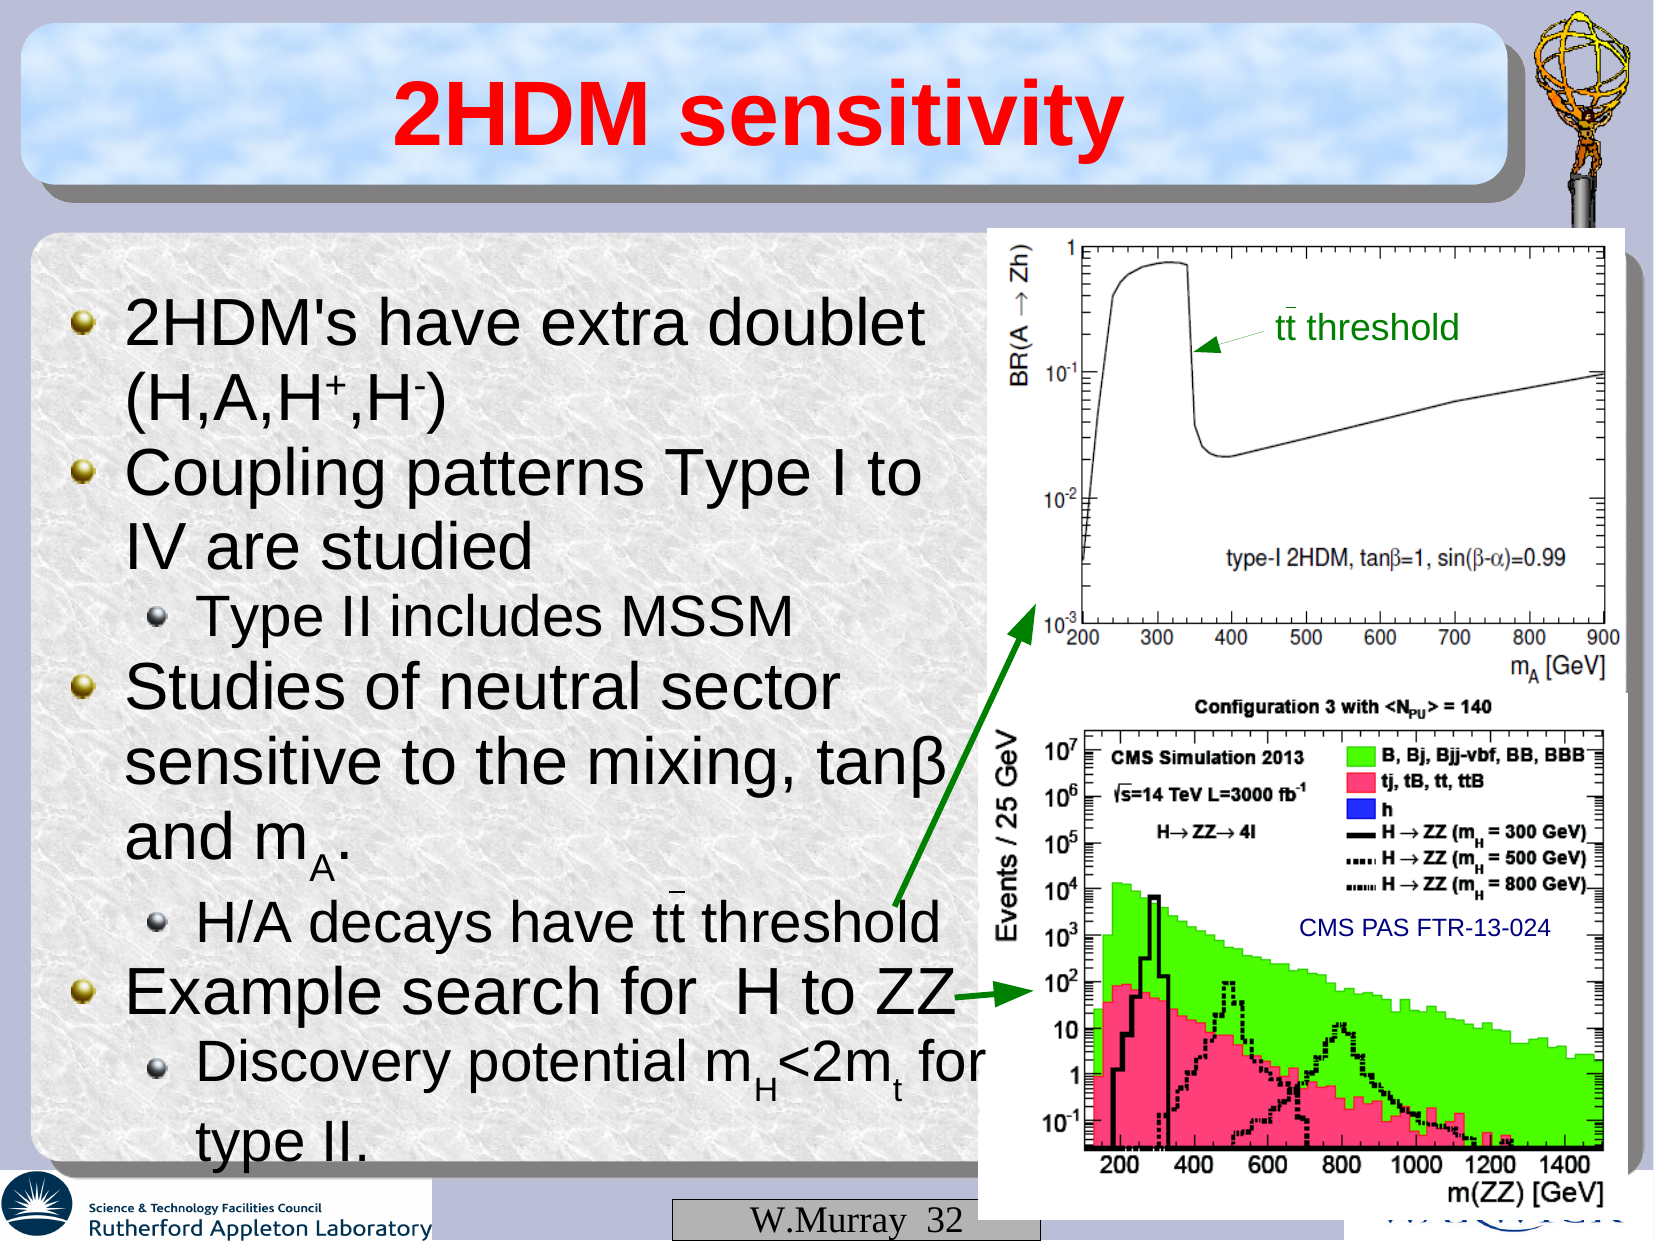

# 2HDM sensitivity
2HDM's have extra doublet (H,A,H+,H-)
Coupling patterns Type I to IV are studied
Type II includes MSSM
Studies of neutral sector sensitive to the mixing, tanβ and mA.
H/A decays have tt threshold
Example search for H to ZZ
Discovery potential mH<2mt for type II.
tt threshold
CMS PAS FTR-13-024